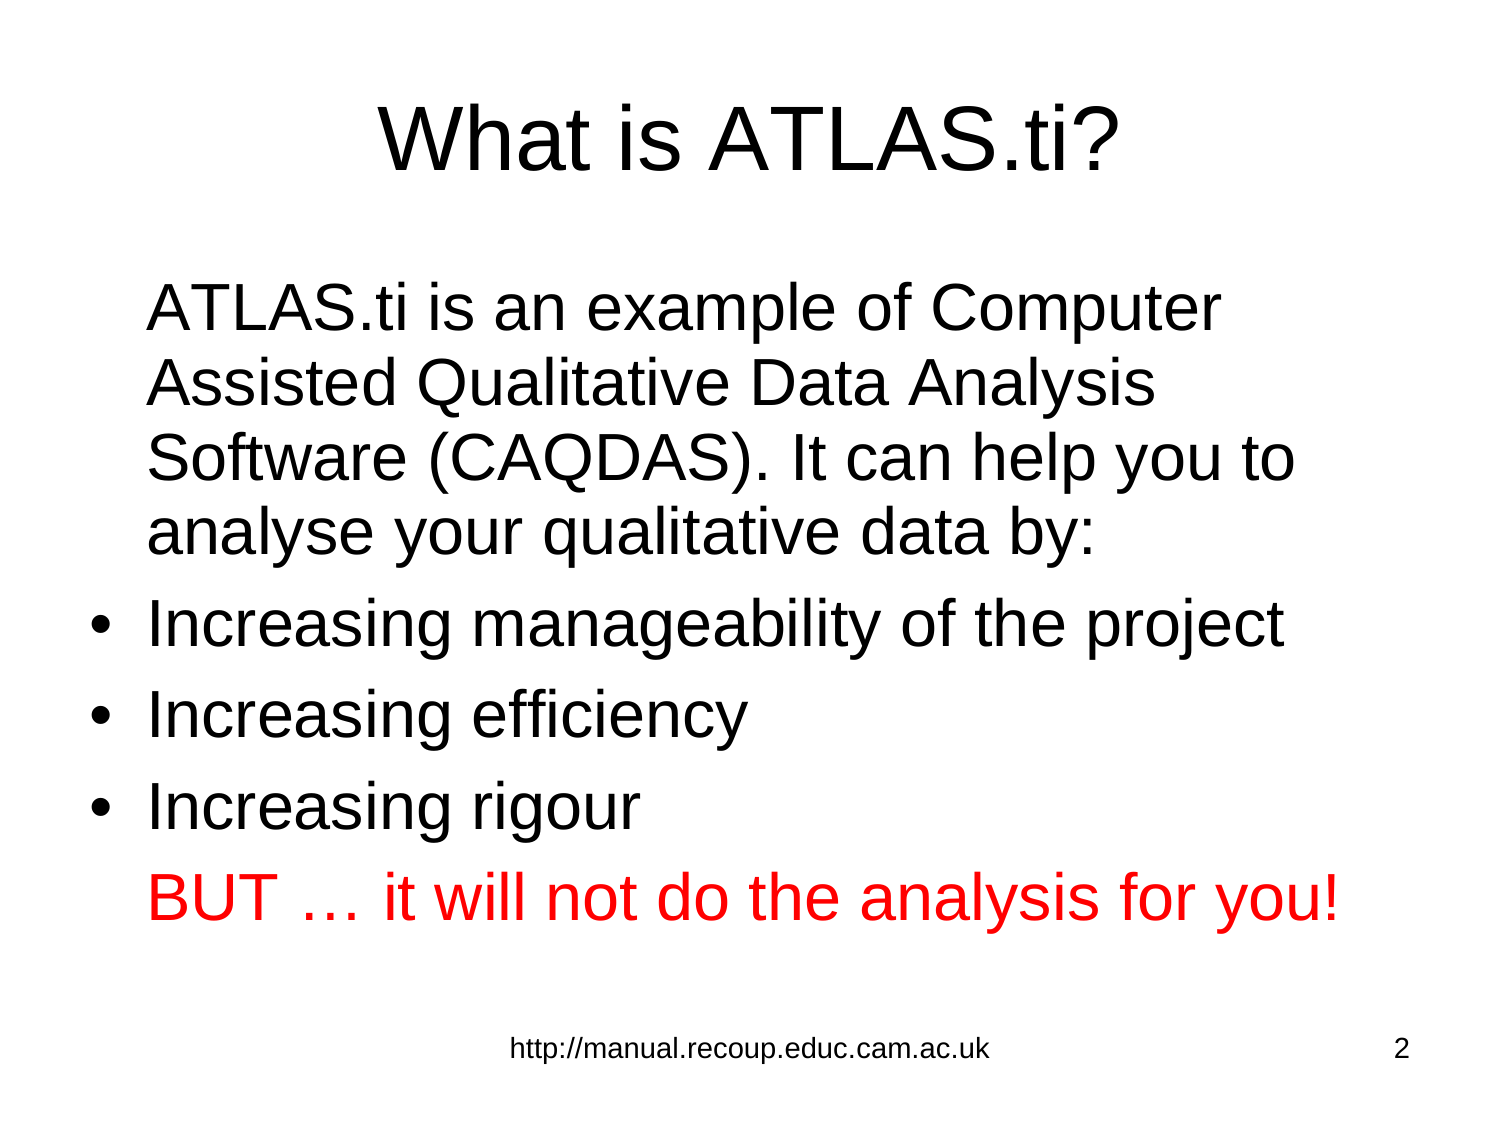

# What is ATLAS.ti?
	ATLAS.ti is an example of Computer Assisted Qualitative Data Analysis Software (CAQDAS). It can help you to analyse your qualitative data by:
Increasing manageability of the project
Increasing efficiency
Increasing rigour
	BUT … it will not do the analysis for you!
http://manual.recoup.educ.cam.ac.uk
2